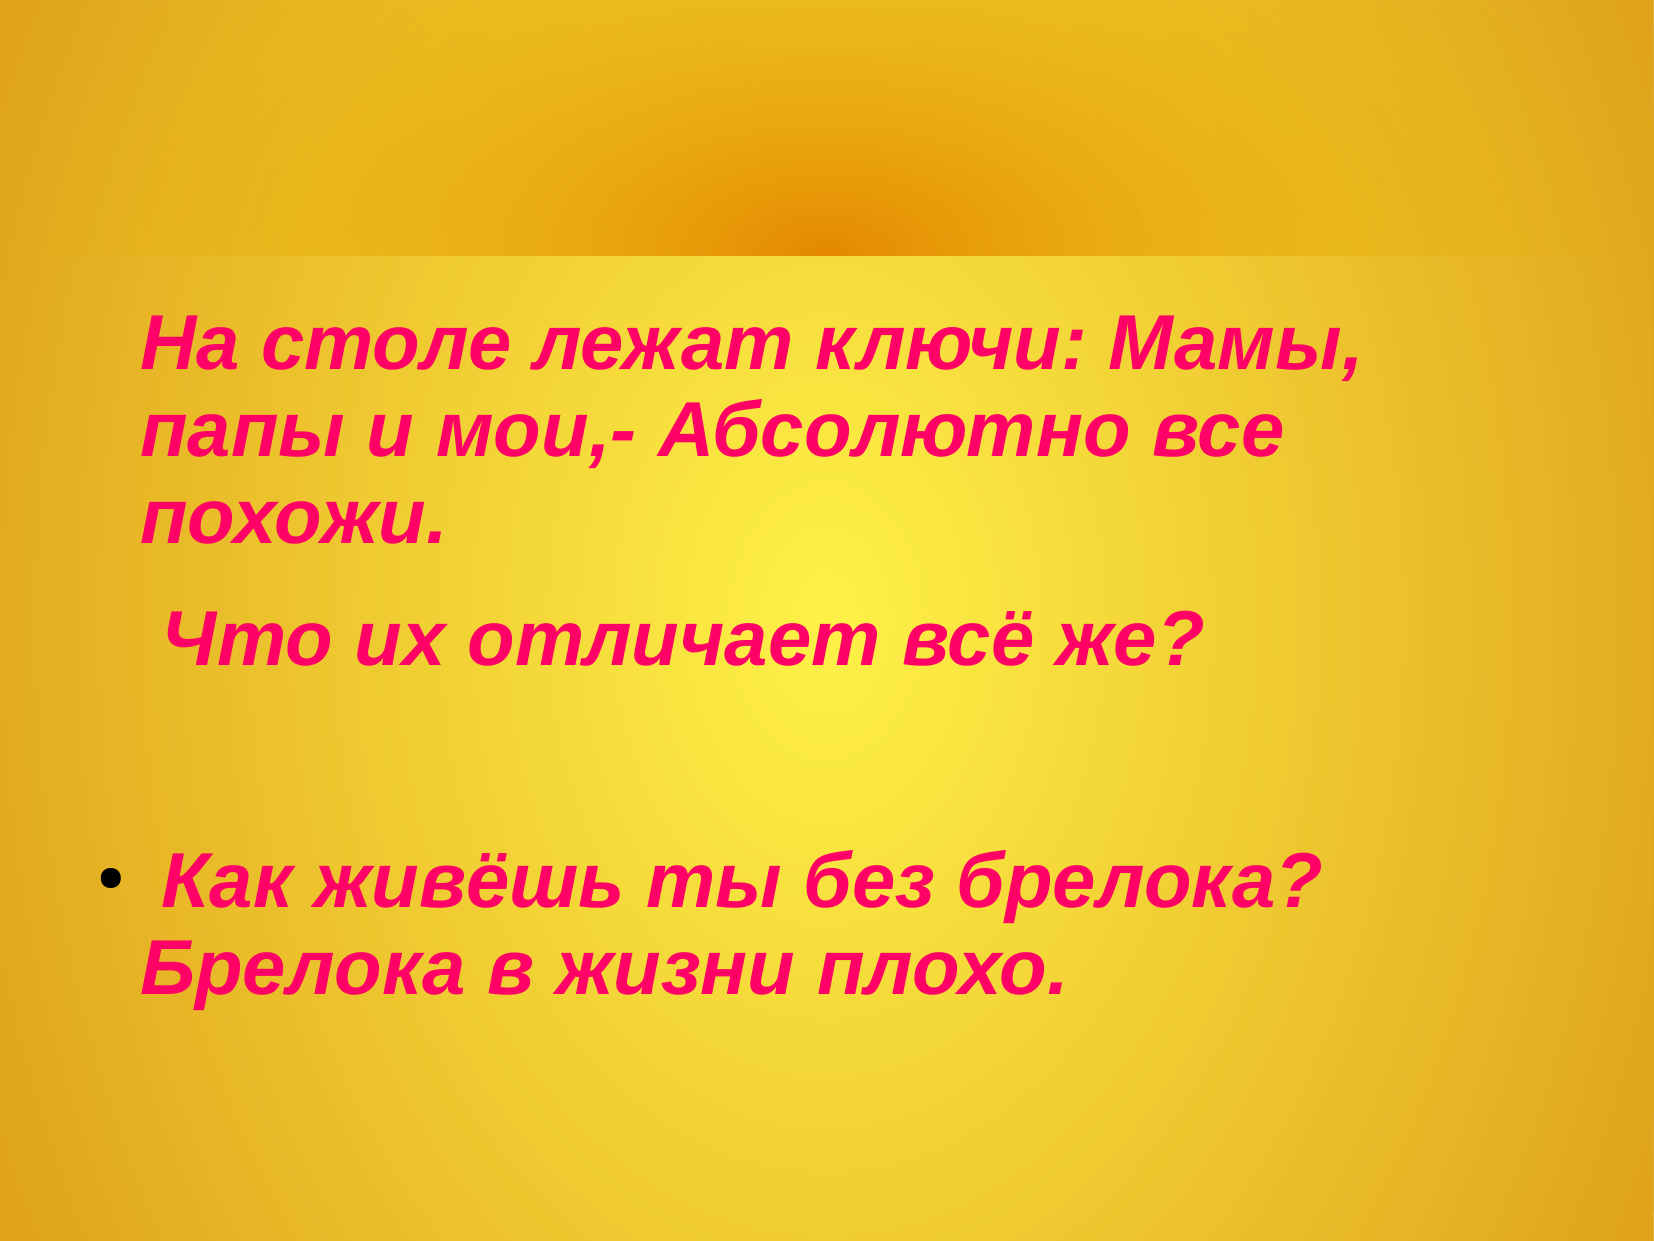

# На столе лежат ключи: Мамы, папы и мои,- Абсолютно все похожи.
 Что их отличает всё же?
 Как живёшь ты без брелока? Брелока в жизни плохо.